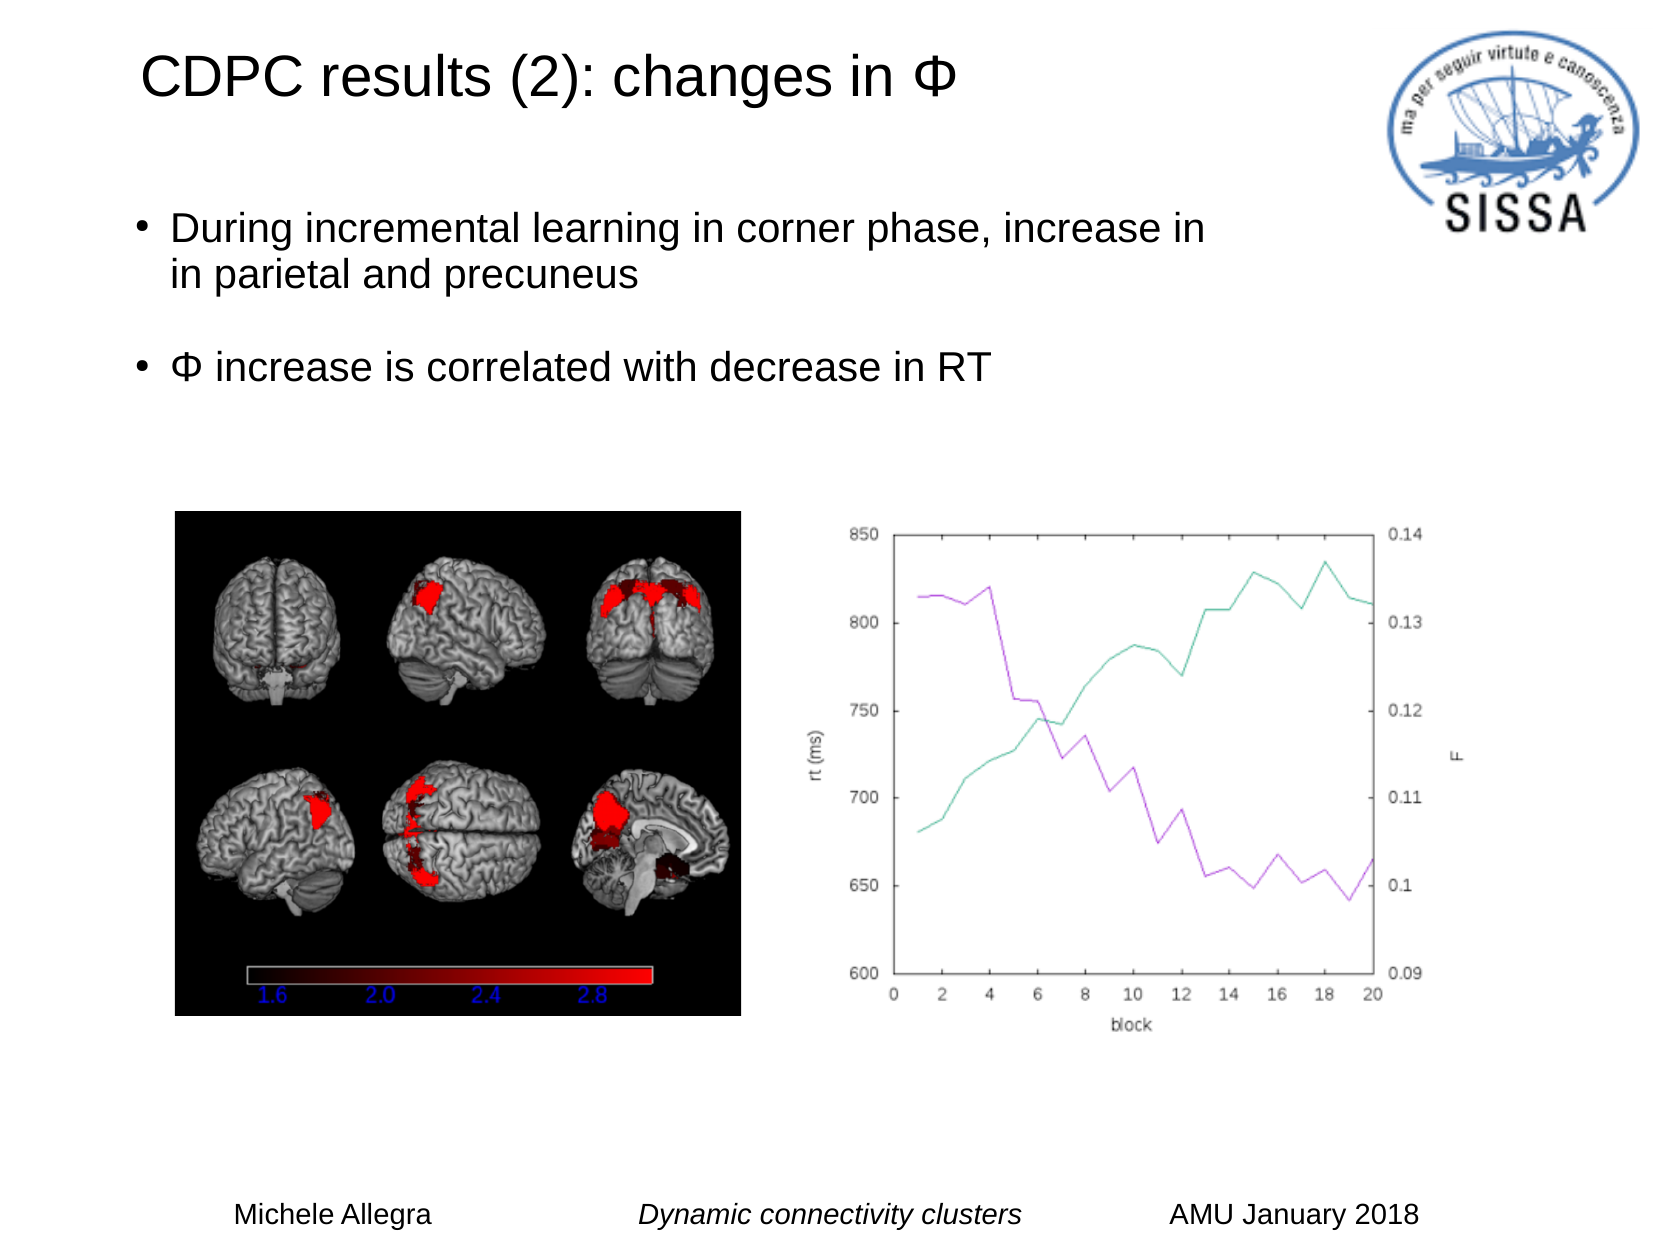

CDPC results (2): changes in Φ
During incremental learning in corner phase, increase in in parietal and precuneus
Φ increase is correlated with decrease in RT
# Michele Allegra Dynamic connectivity clusters AMU January 2018